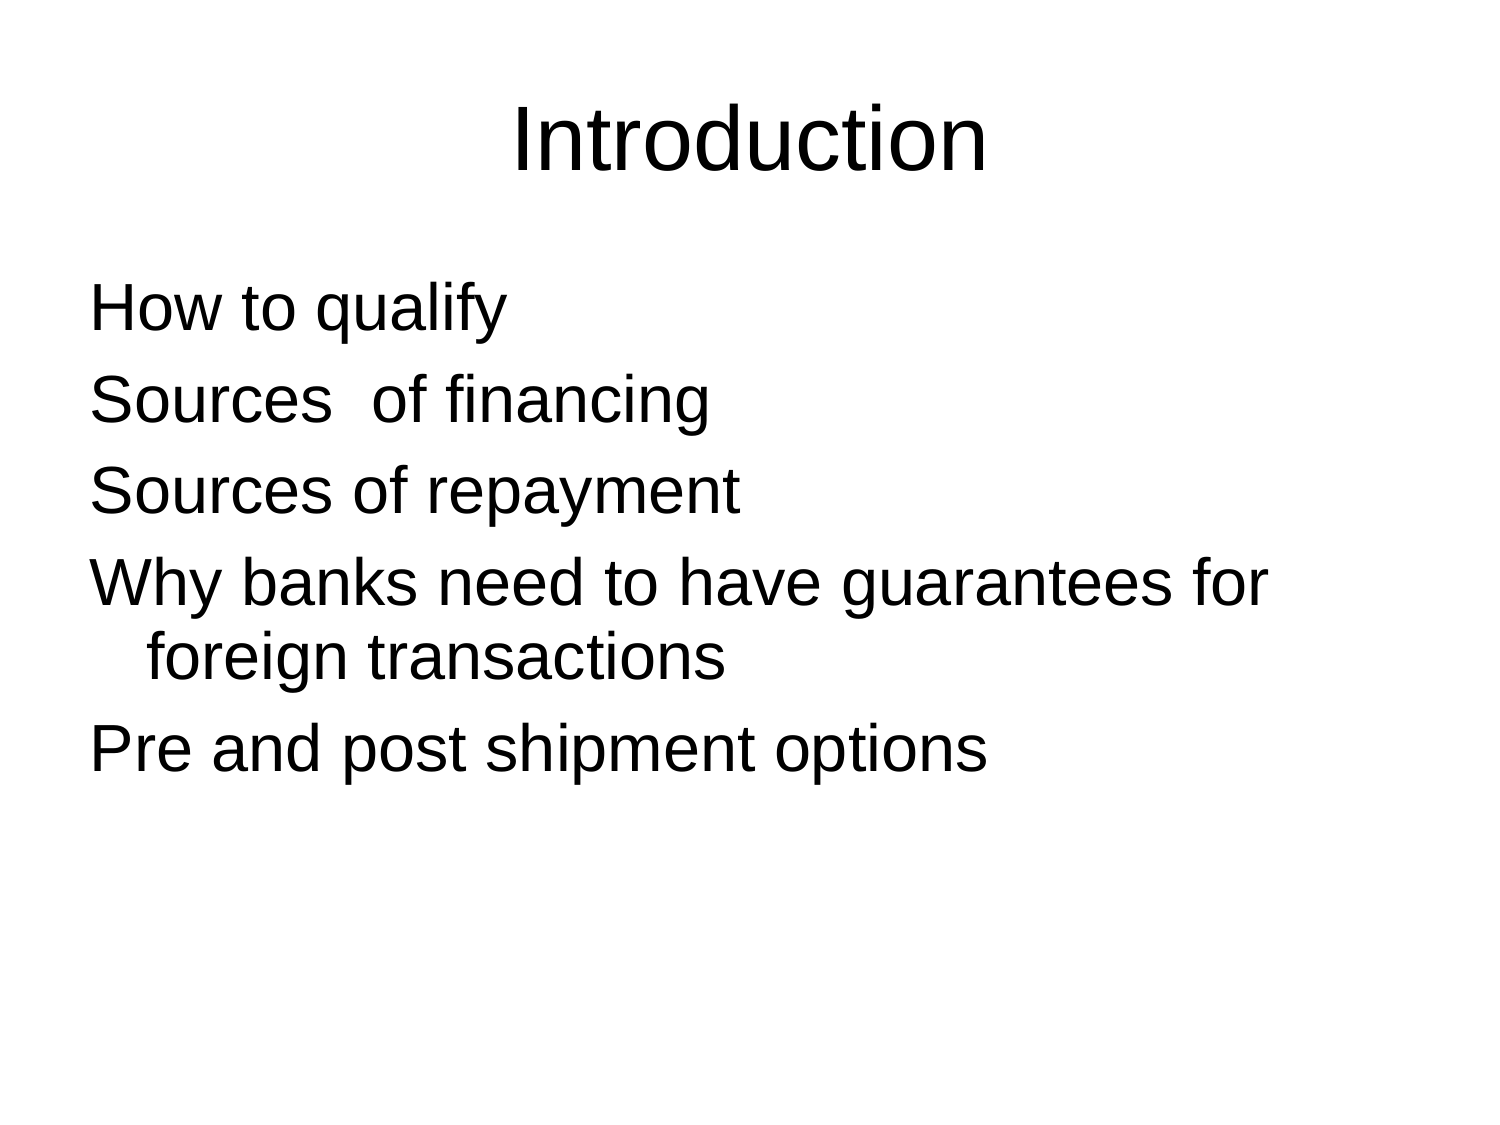

# Introduction
How to qualify
Sources of financing
Sources of repayment
Why banks need to have guarantees for foreign transactions
Pre and post shipment options